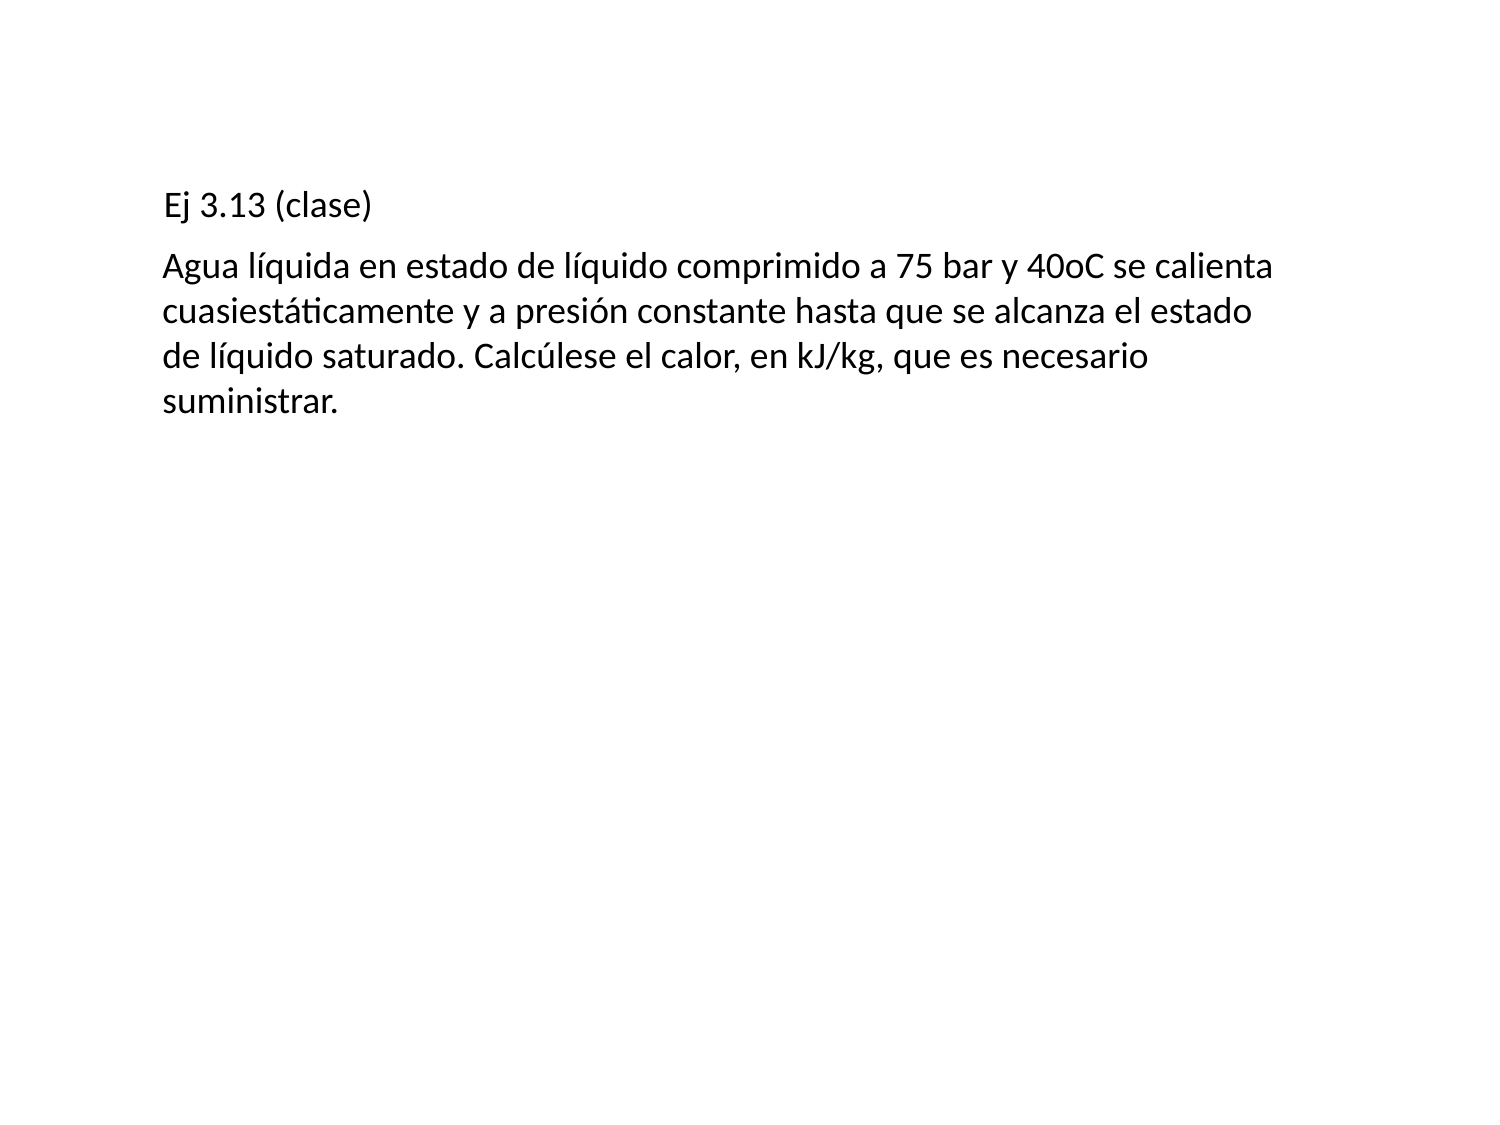

Ej 3.13 (clase)
Agua líquida en estado de líquido comprimido a 75 bar y 40oC se calienta cuasiestáticamente y a presión constante hasta que se alcanza el estado de líquido saturado. Calcúlese el calor, en kJ/kg, que es necesario suministrar.